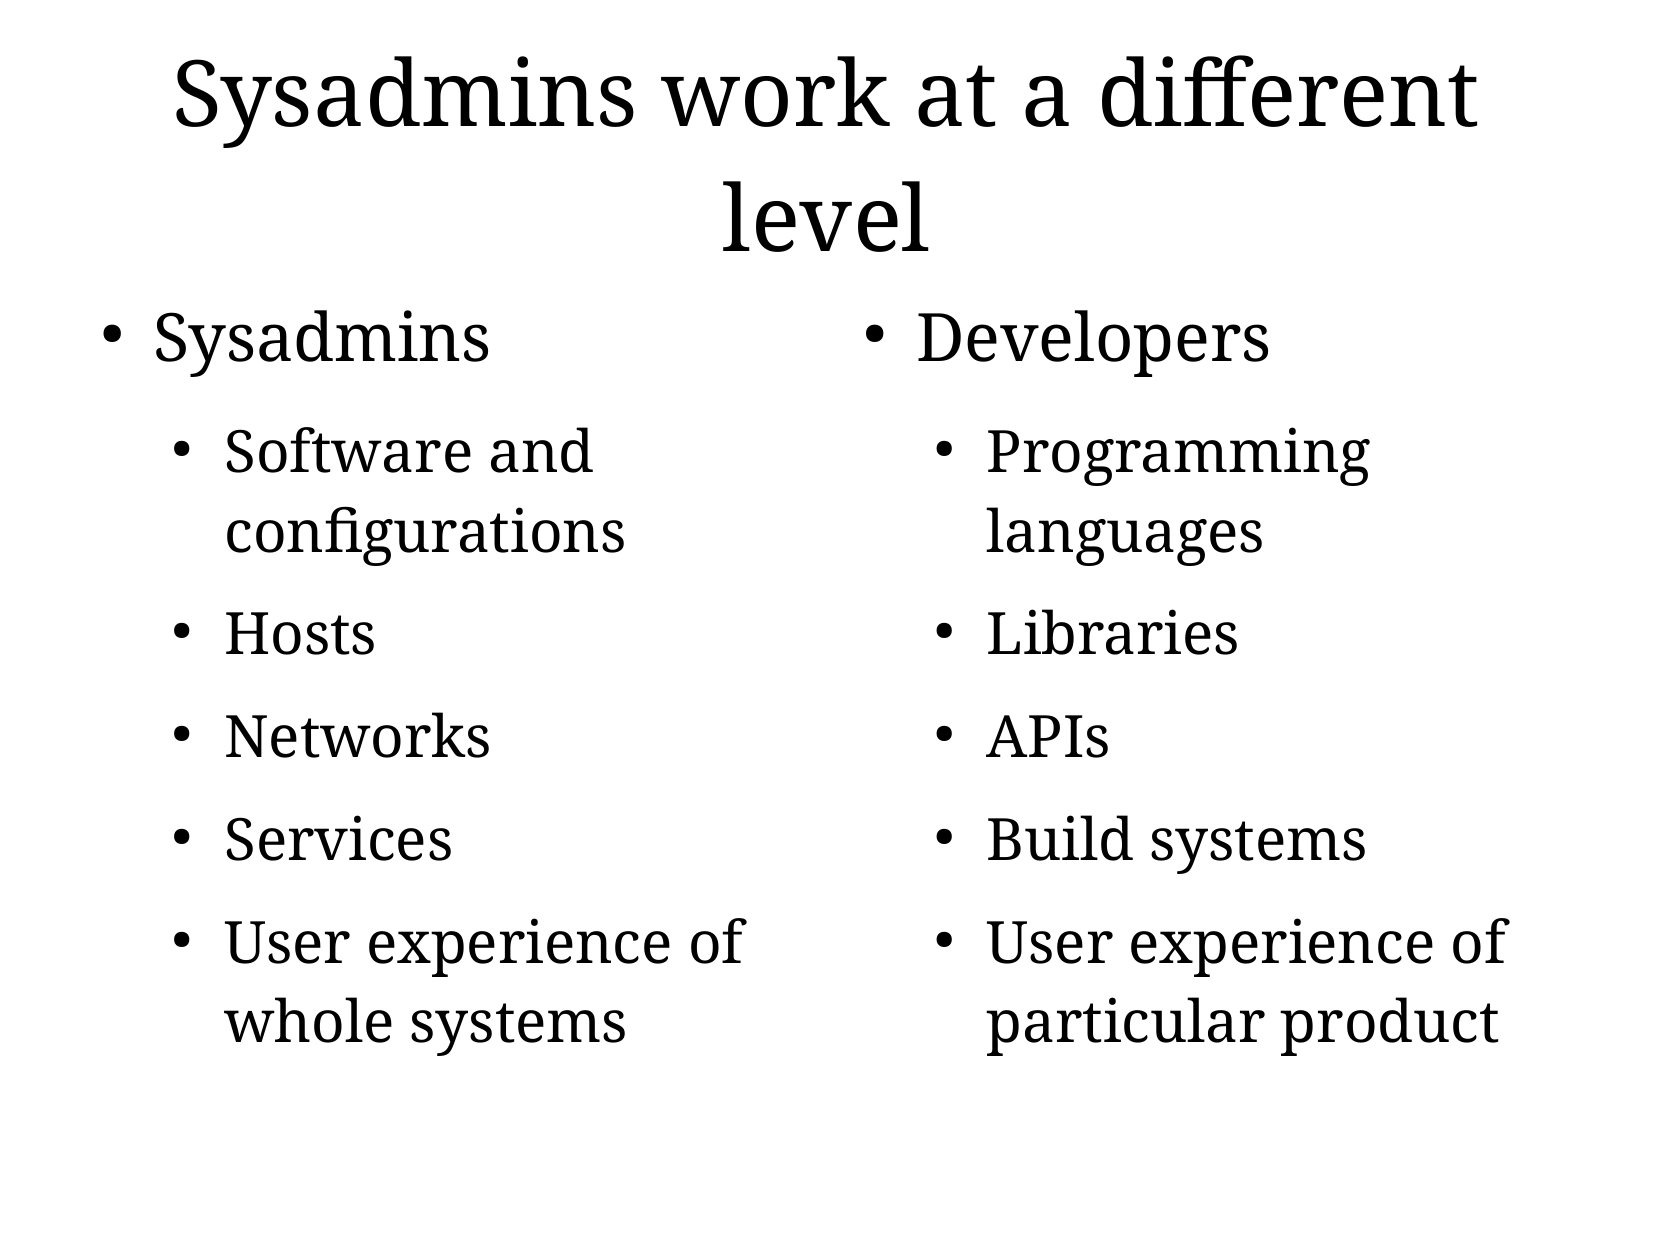

# Sysadmins work at a different level
Sysadmins
Software and configurations
Hosts
Networks
Services
User experience of whole systems
Developers
Programming languages
Libraries
APIs
Build systems
User experience of particular product